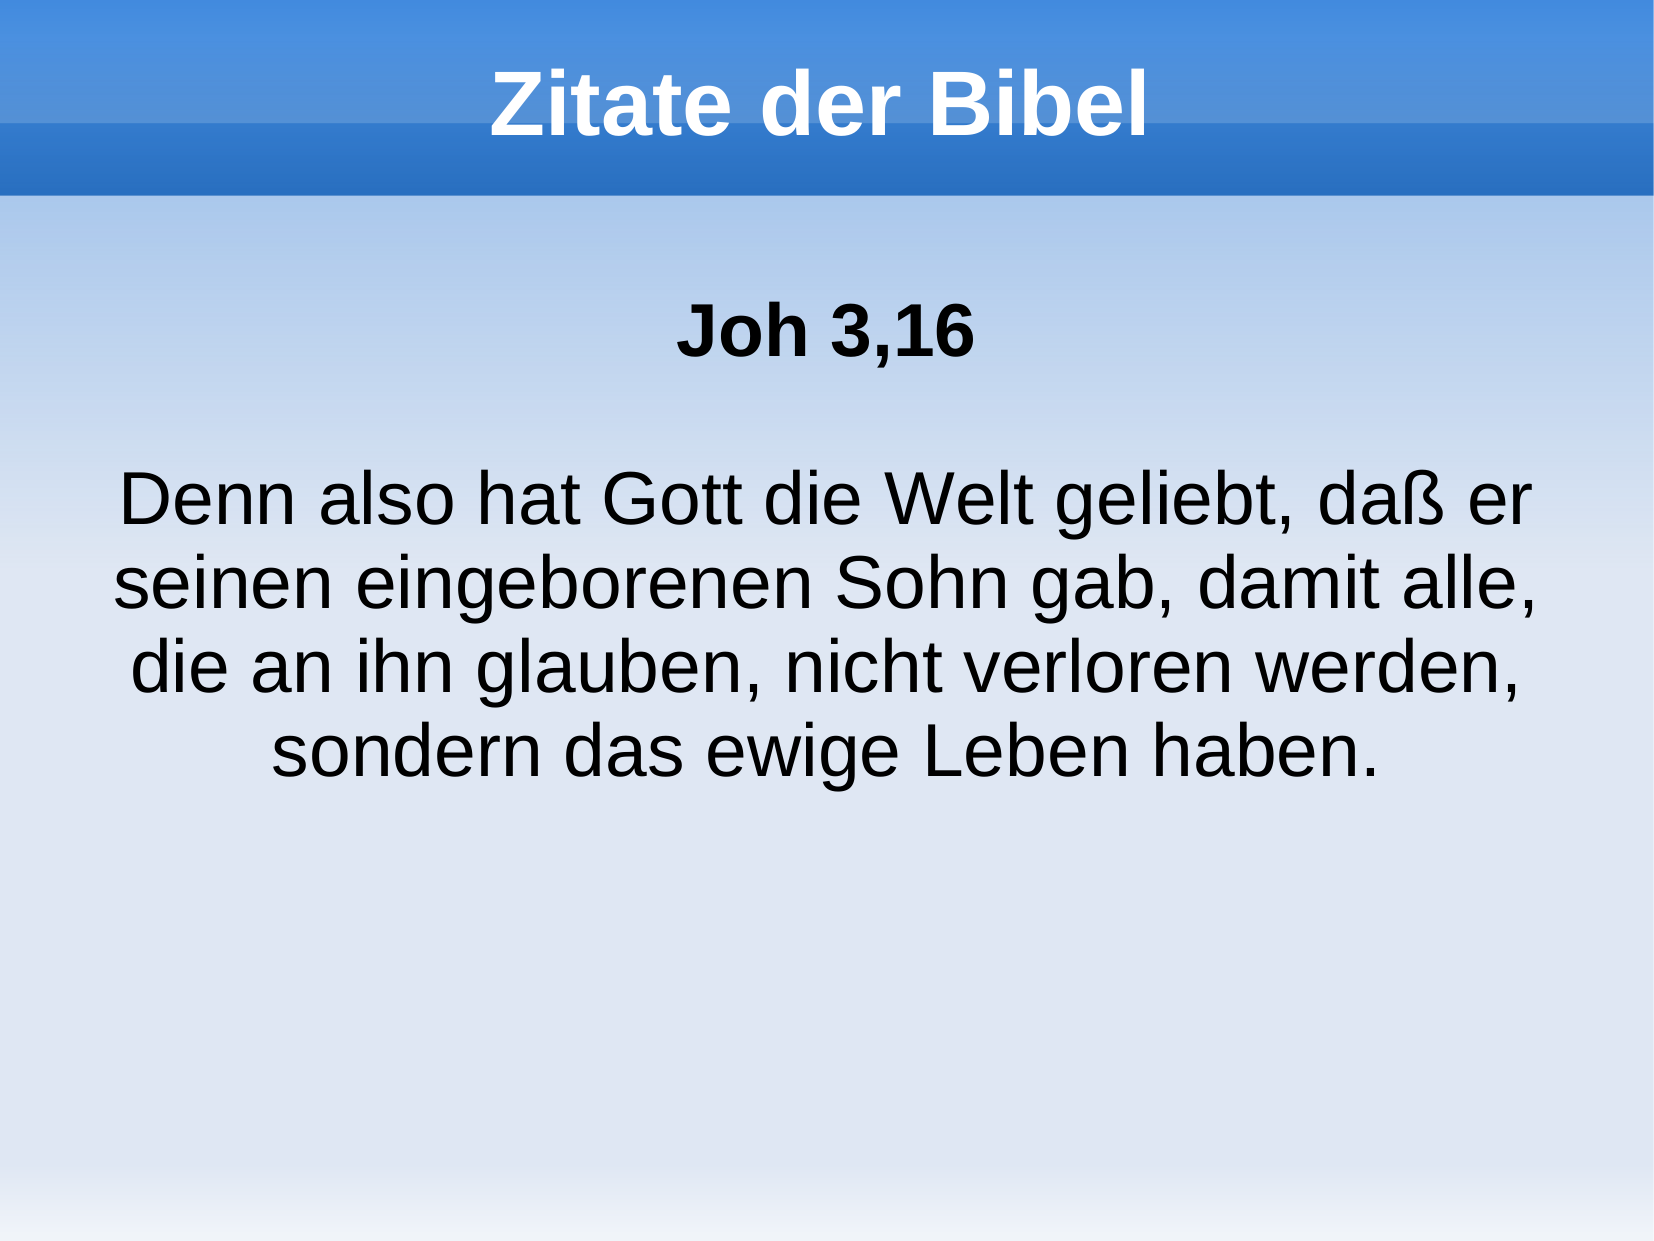

# Zitate der Bibel
Joh 3,16
Denn also hat Gott die Welt geliebt, daß er seinen eingeborenen Sohn gab, damit alle, die an ihn glauben, nicht verloren werden, sondern das ewige Leben haben.